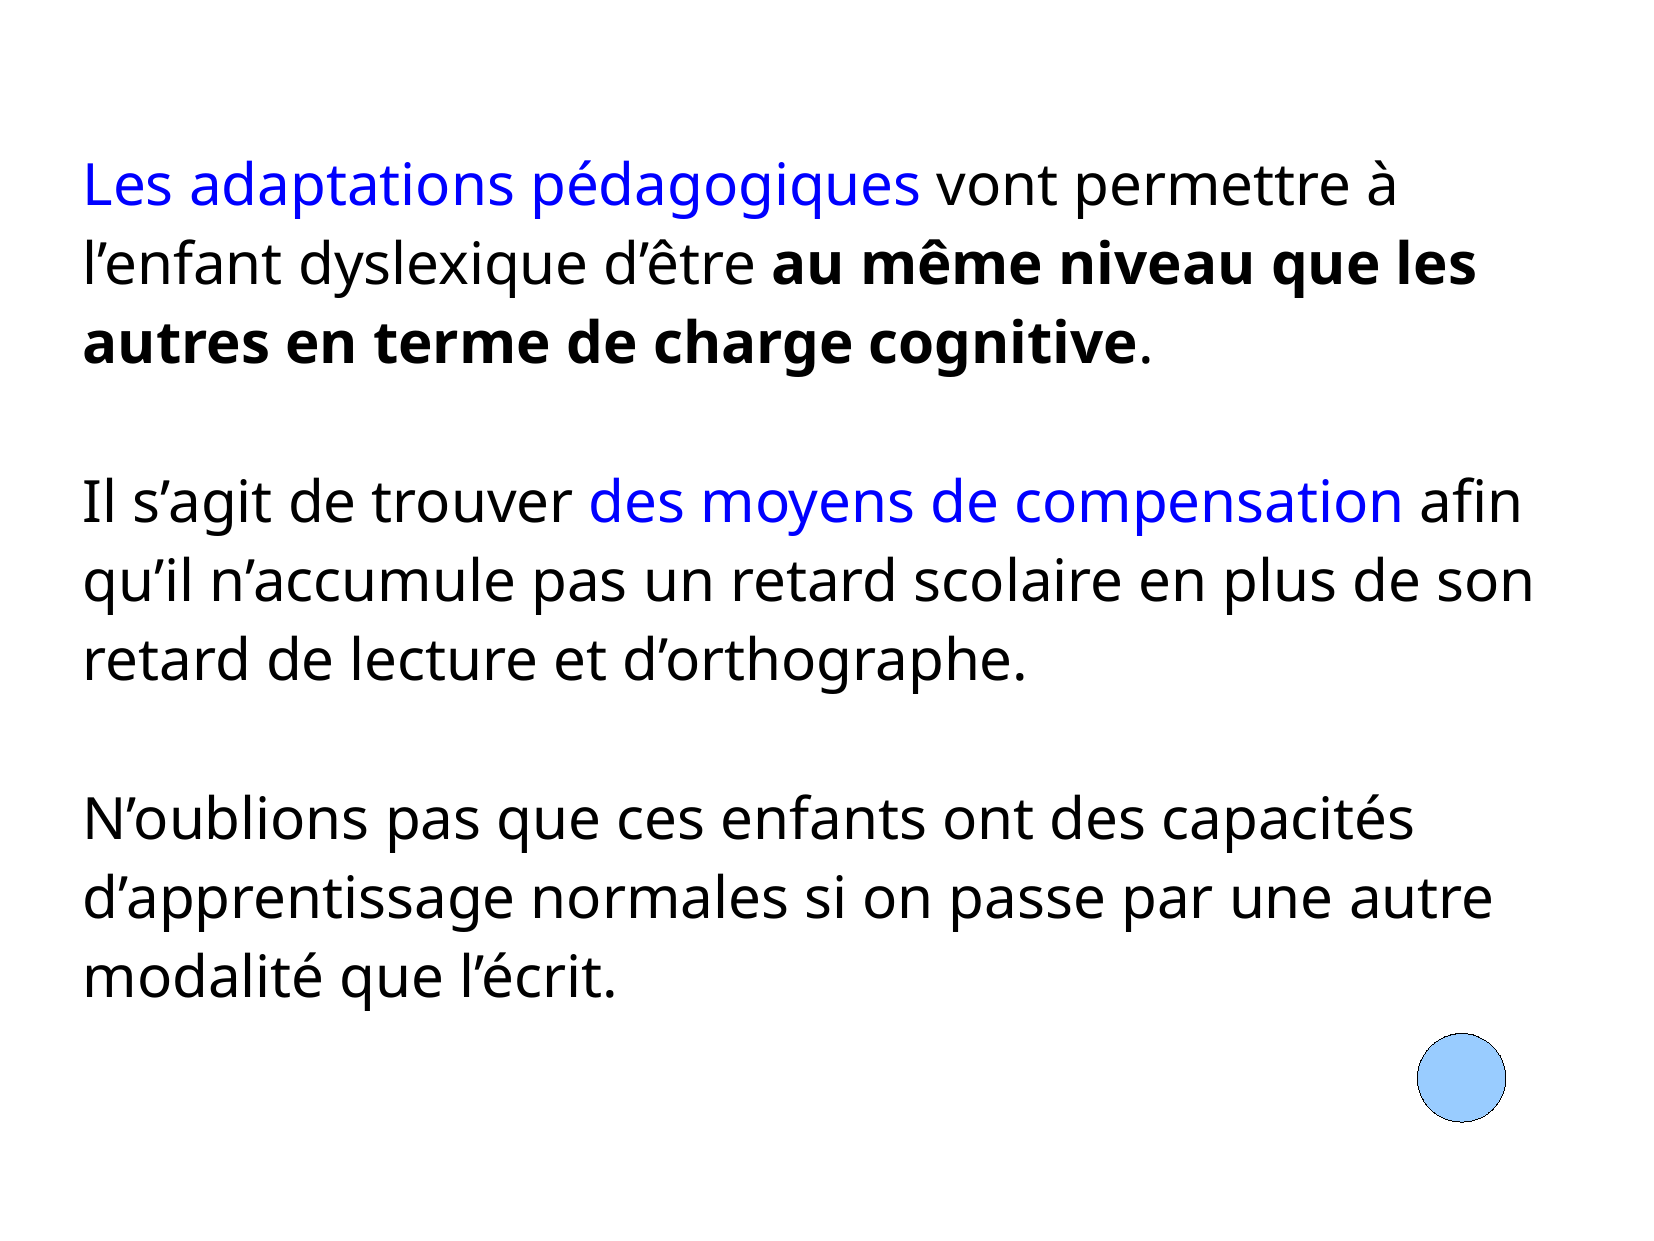

# Les adaptations pédagogiques vont permettre à l’enfant dyslexique d’être au même niveau que les autres en terme de charge cognitive.
Il s’agit de trouver des moyens de compensation afin qu’il n’accumule pas un retard scolaire en plus de son retard de lecture et d’orthographe.
N’oublions pas que ces enfants ont des capacités d’apprentissage normales si on passe par une autre modalité que l’écrit.